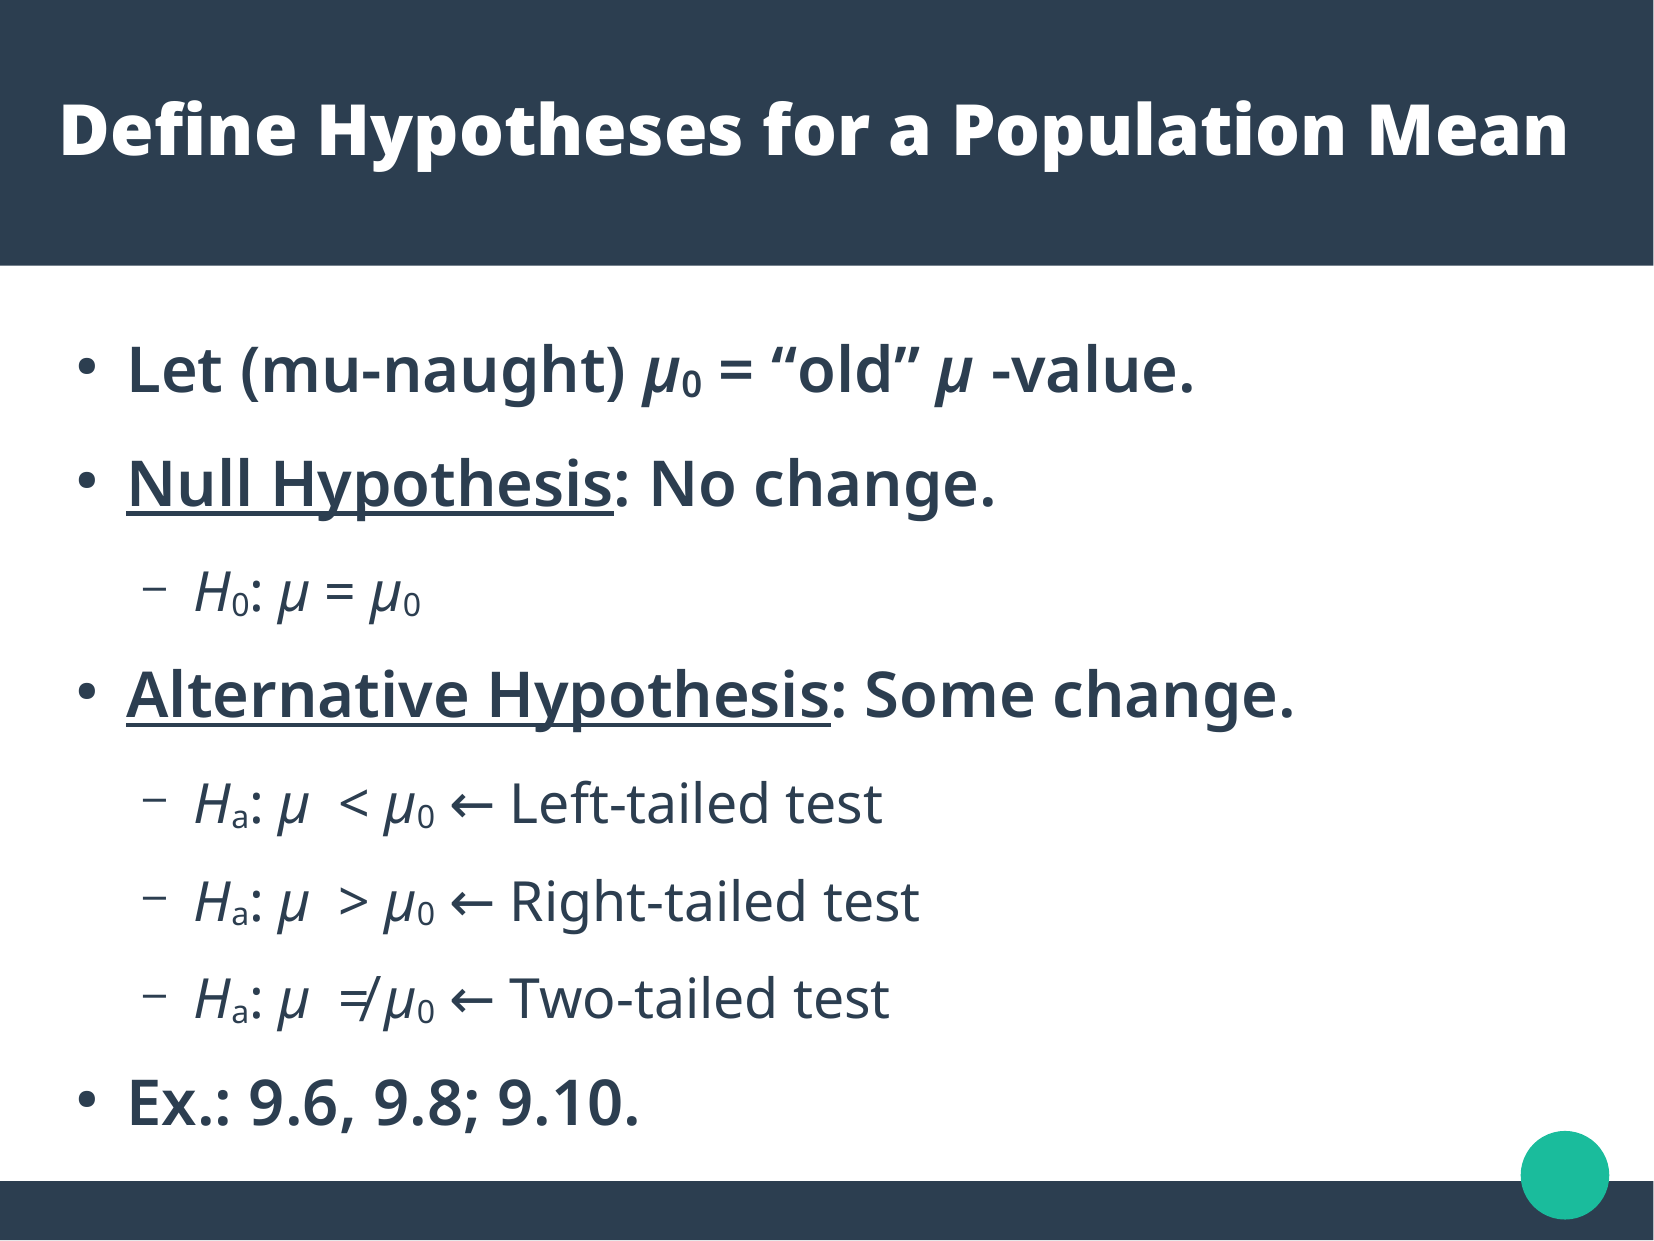

# Define Hypotheses for a Population Mean
Let (mu-naught) μ0 = “old” μ -value.
Null Hypothesis: No change.
H0: μ = μ0
Alternative Hypothesis: Some change.
Ha: μ < μ0 ← Left-tailed test
Ha: μ > μ0 ← Right-tailed test
Ha: μ ≠ μ0 ← Two-tailed test
Ex.: 9.6, 9.8; 9.10.